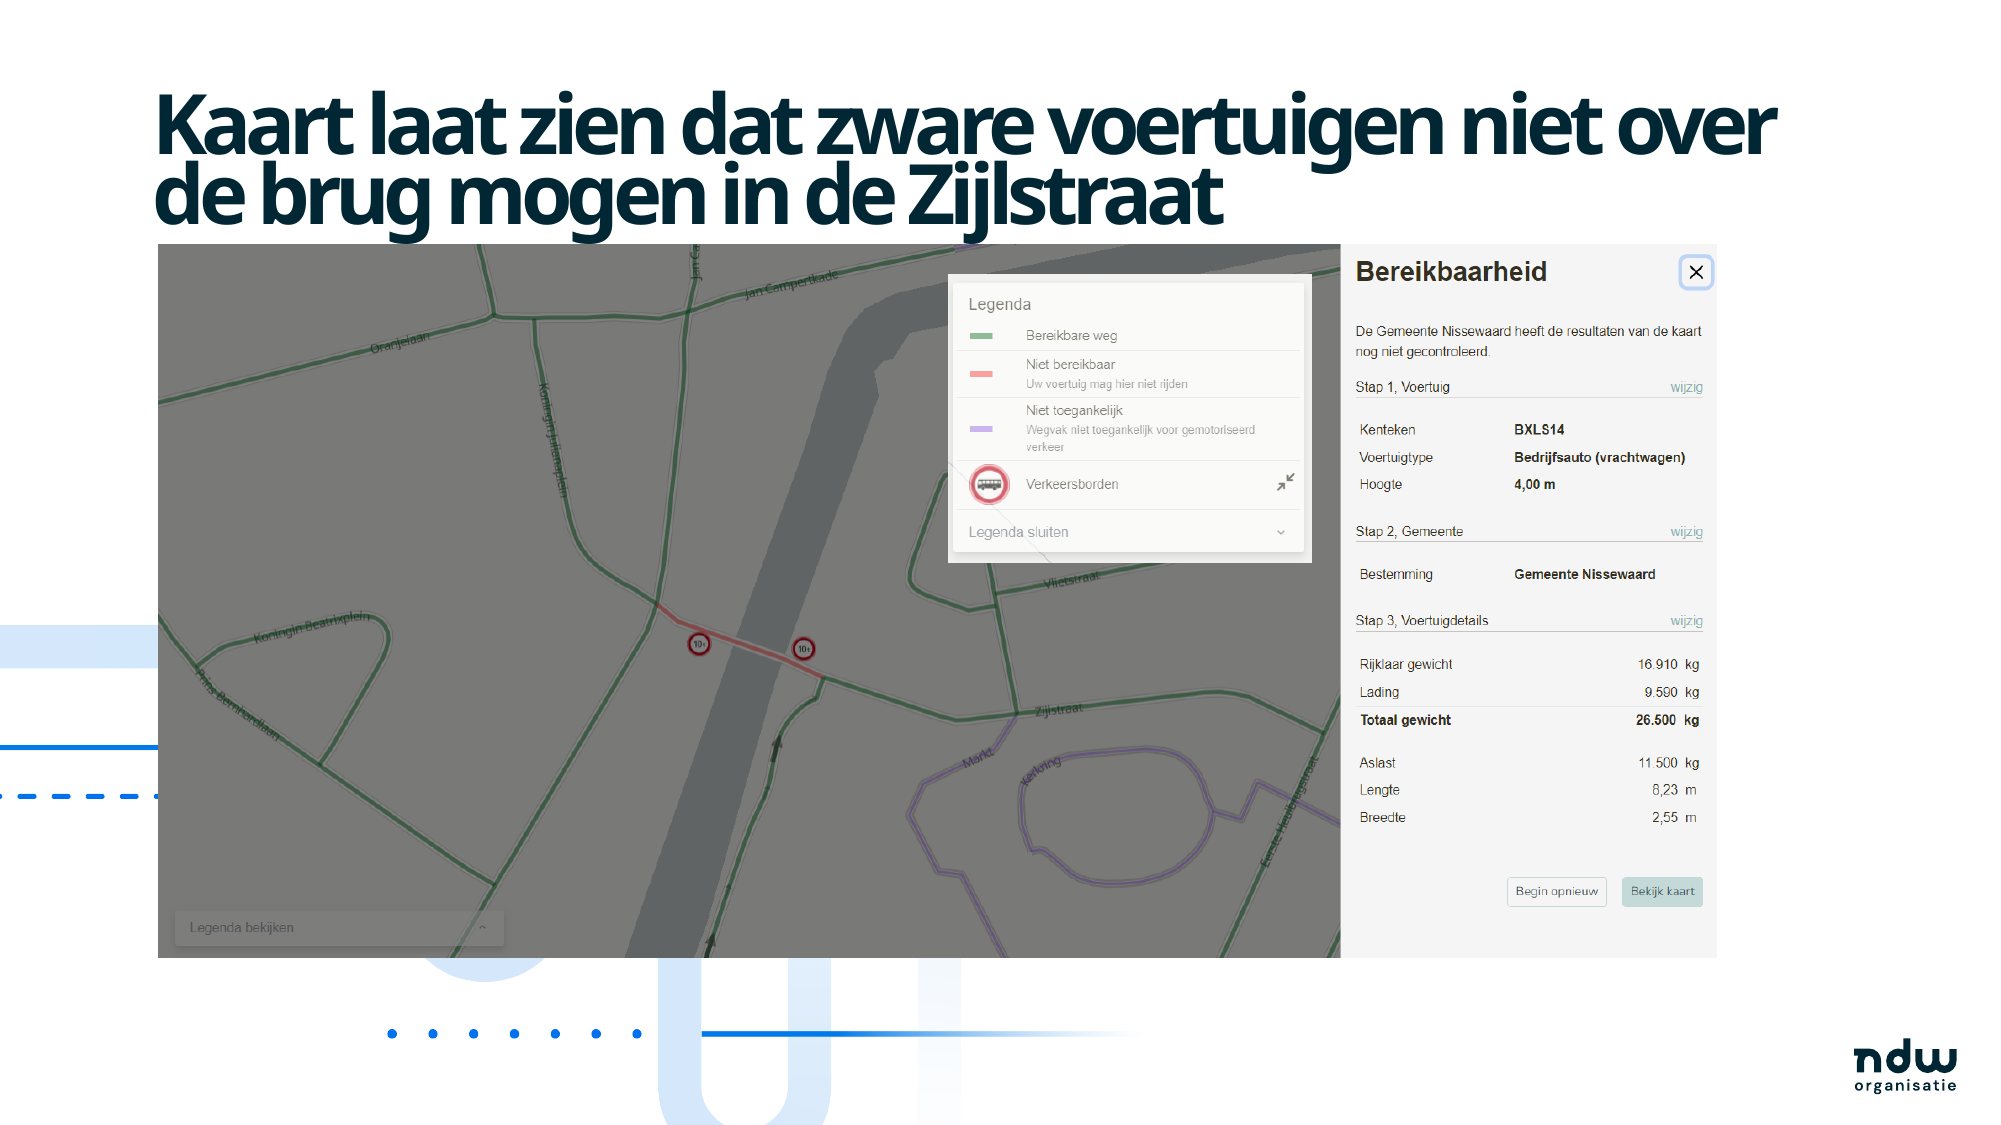

# Kaart laat zien dat zware voertuigen niet over de brug mogen in de Zijlstraat